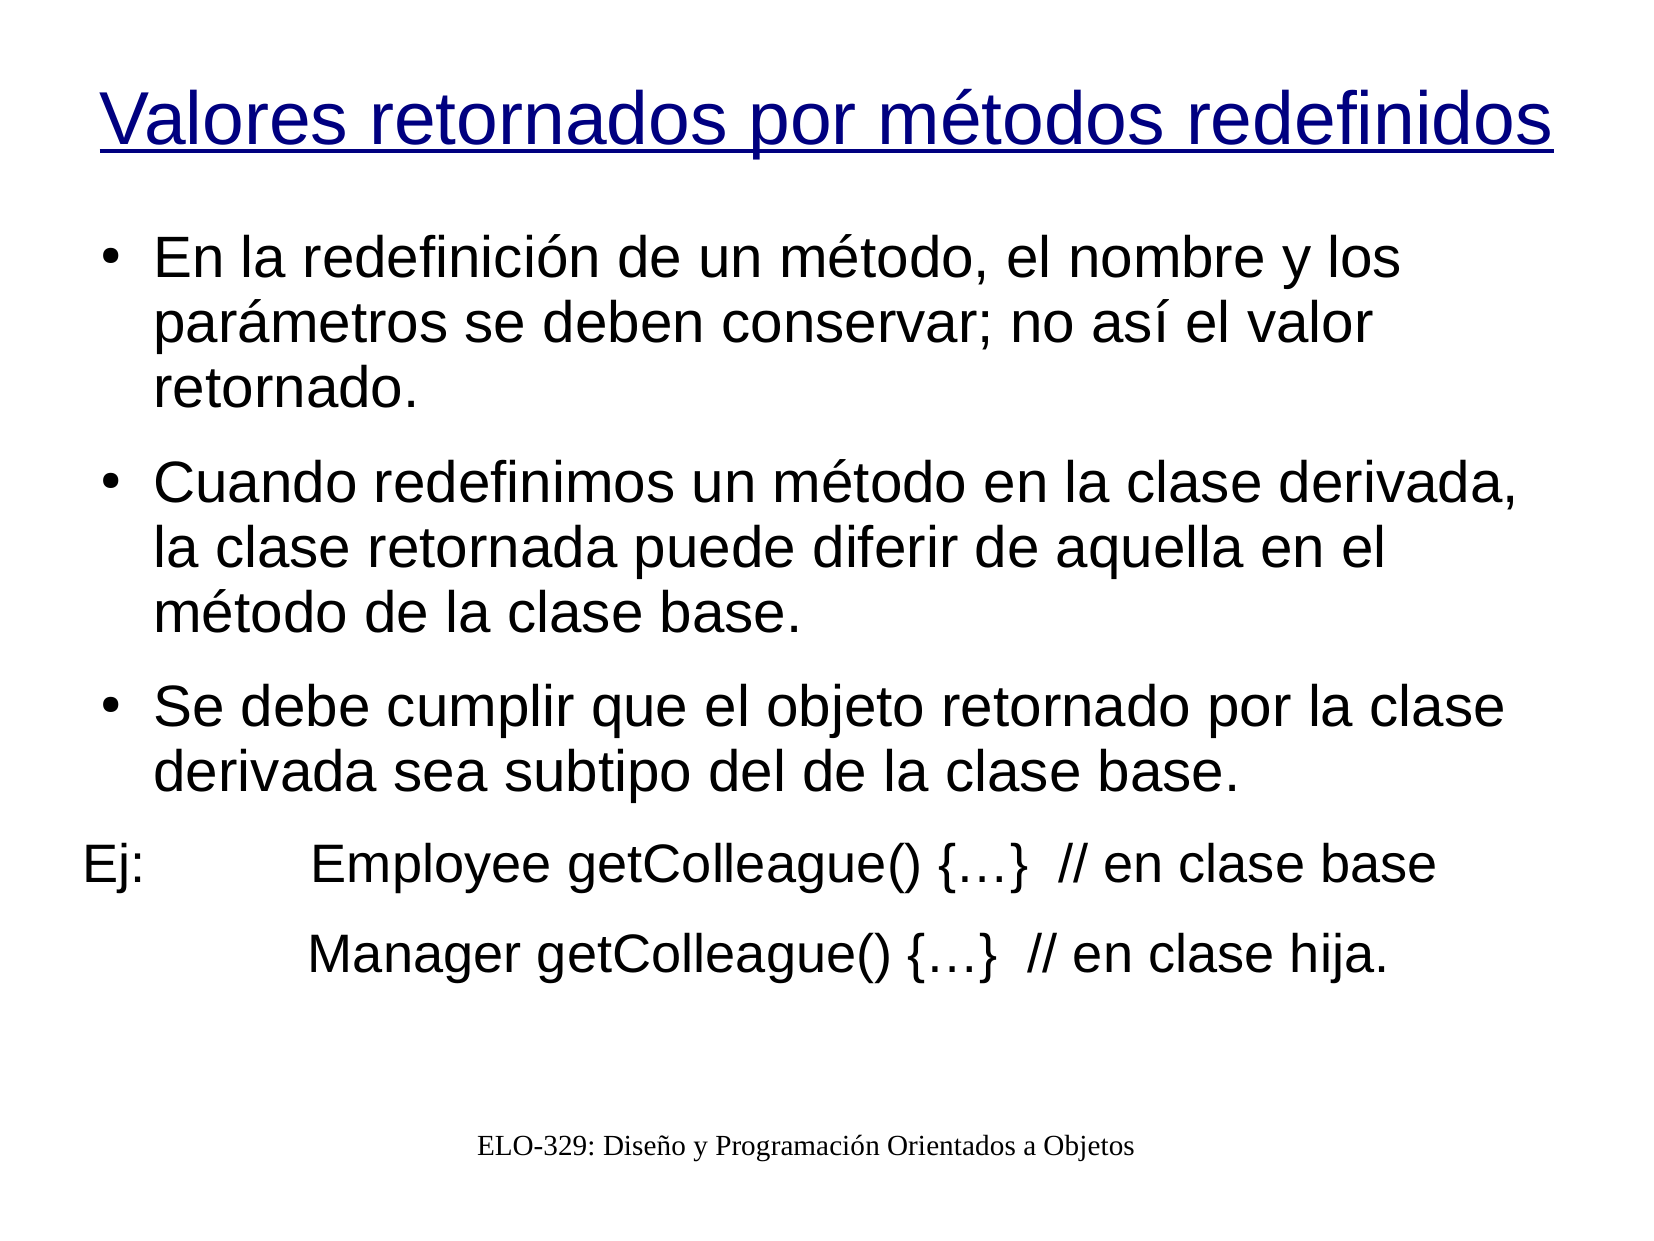

# Valores retornados por métodos redefinidos
En la redefinición de un método, el nombre y los parámetros se deben conservar; no así el valor retornado.
Cuando redefinimos un método en la clase derivada, la clase retornada puede diferir de aquella en el método de la clase base.
Se debe cumplir que el objeto retornado por la clase derivada sea subtipo del de la clase base.
Ej: Employee getColleague() {…} // en clase base
 Manager getColleague() {…} // en clase hija.